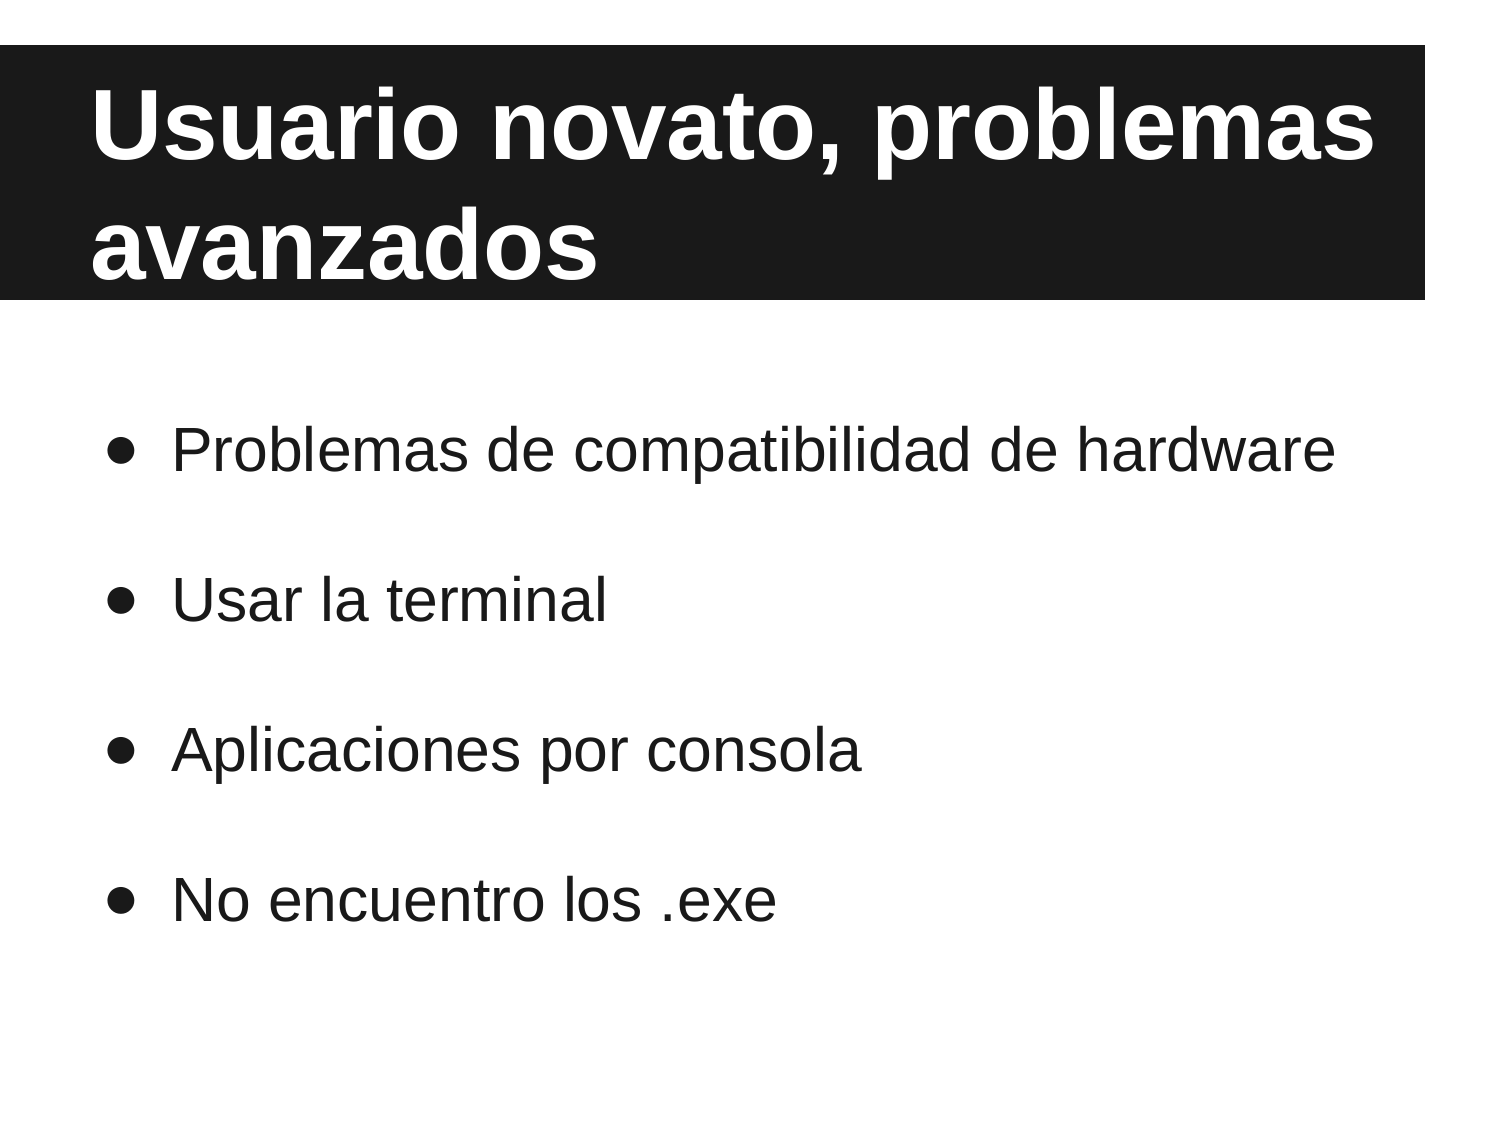

# Usuario novato, problemas avanzados
Problemas de compatibilidad de hardware
Usar la terminal
Aplicaciones por consola
No encuentro los .exe